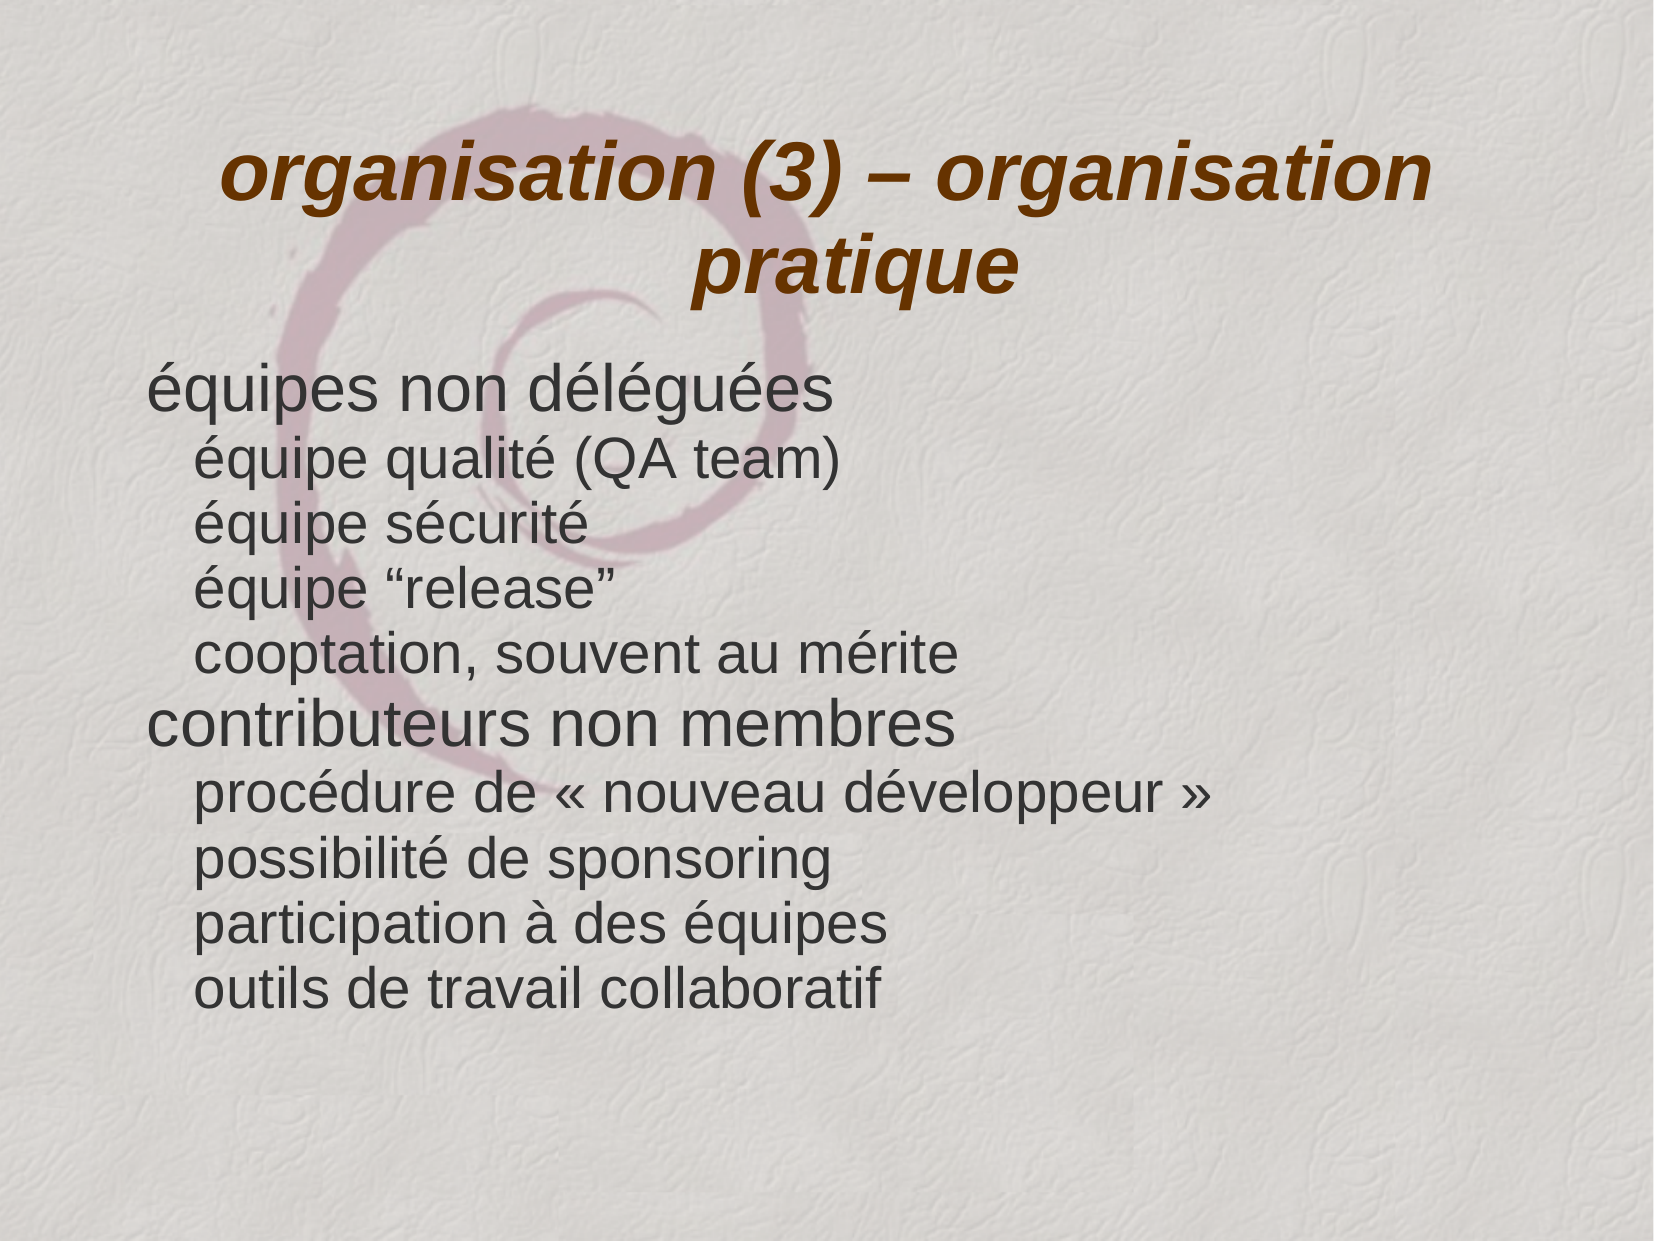

# organisation (3) – organisation pratique
équipes non déléguées
équipe qualité (QA team)
équipe sécurité
équipe “release”
cooptation, souvent au mérite
contributeurs non membres
procédure de « nouveau développeur »
possibilité de sponsoring
participation à des équipes
outils de travail collaboratif